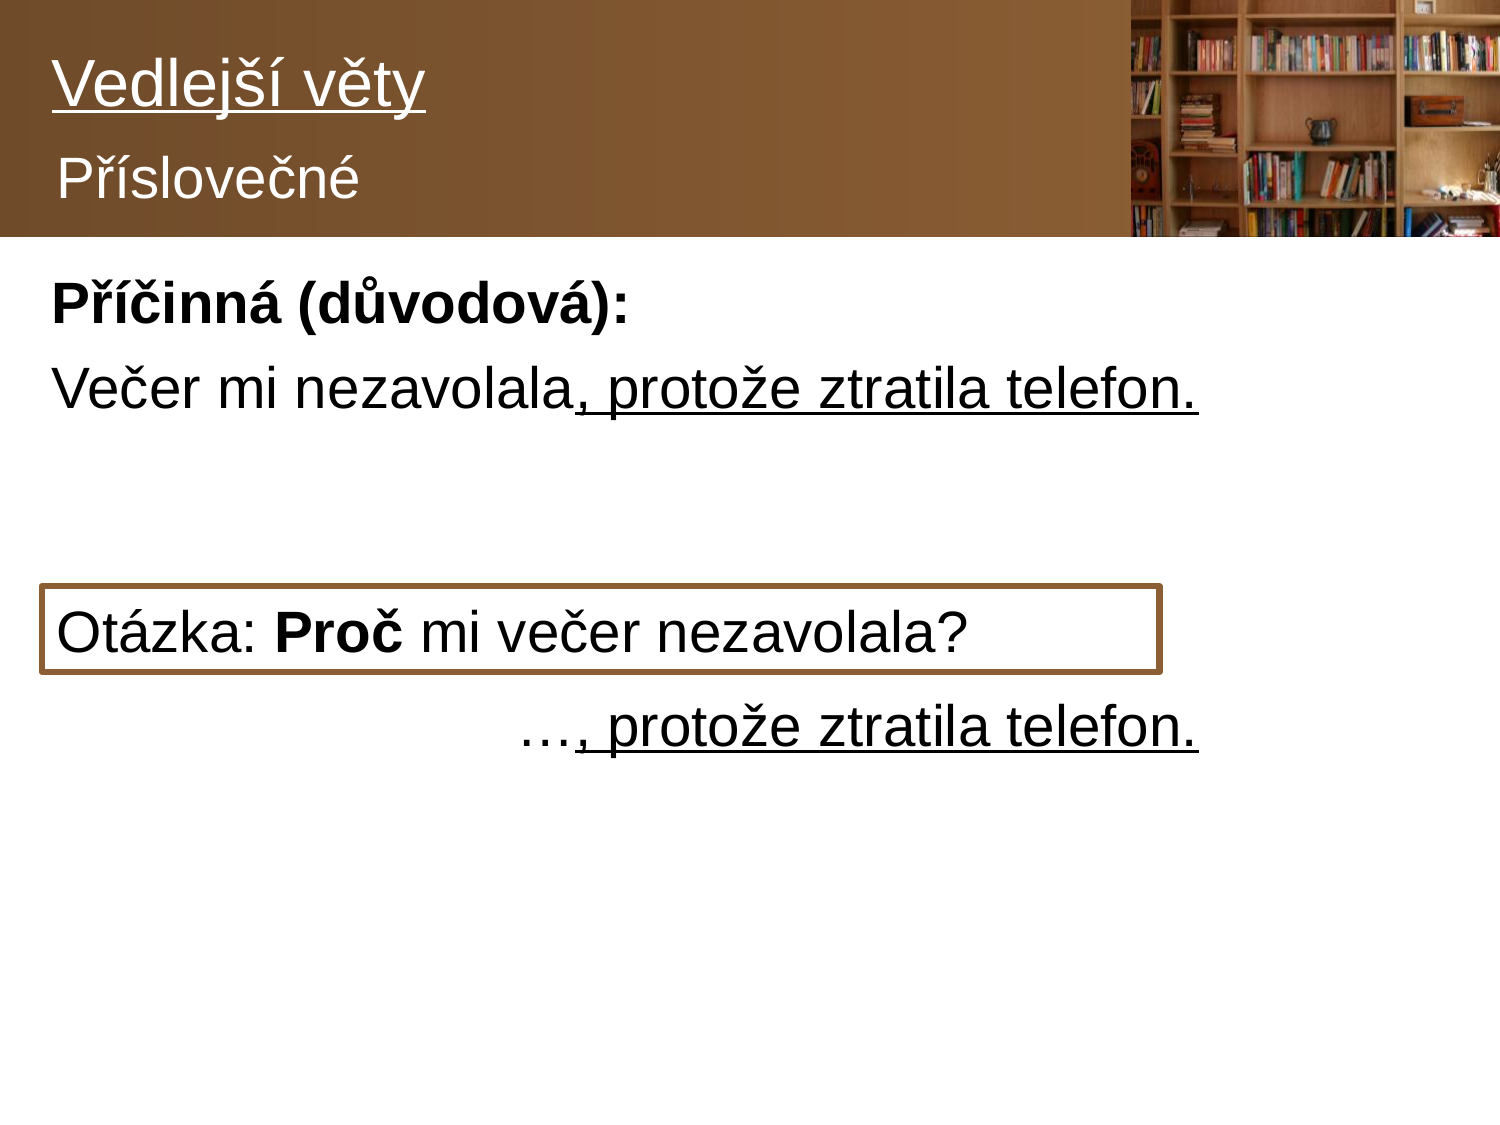

Vedlejší věty
Příslovečné
Příčinná (důvodová):
Večer mi nezavolala, protože ztratila telefon.
 …, protože ztratila telefon.
Otázka: Proč mi večer nezavolala?